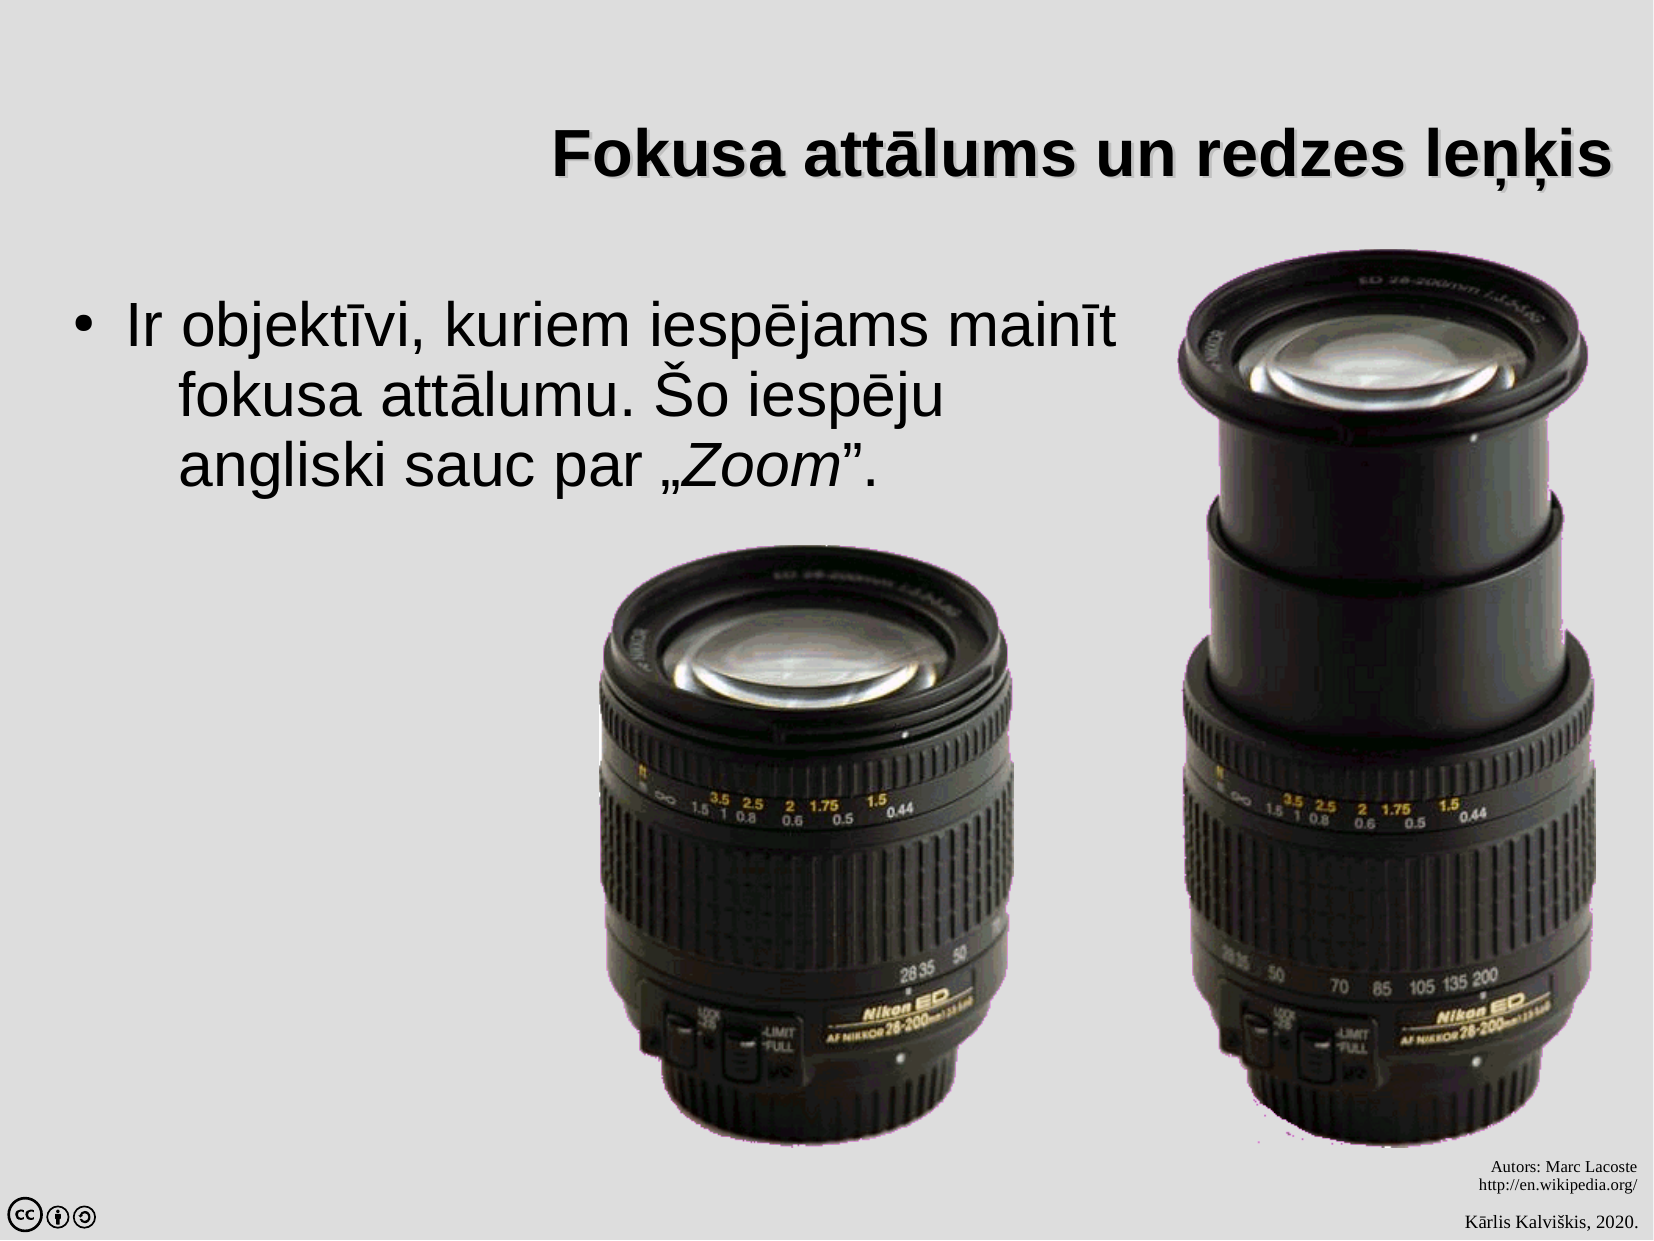

# Fokusa attālums un redzes leņķis
Ir objektīvi, kuriem iespējams mainīt fokusa attālumu. Šo iespēju angliski sauc par „Zoom”.
Autors: Marc Lacoste
http://en.wikipedia.org/